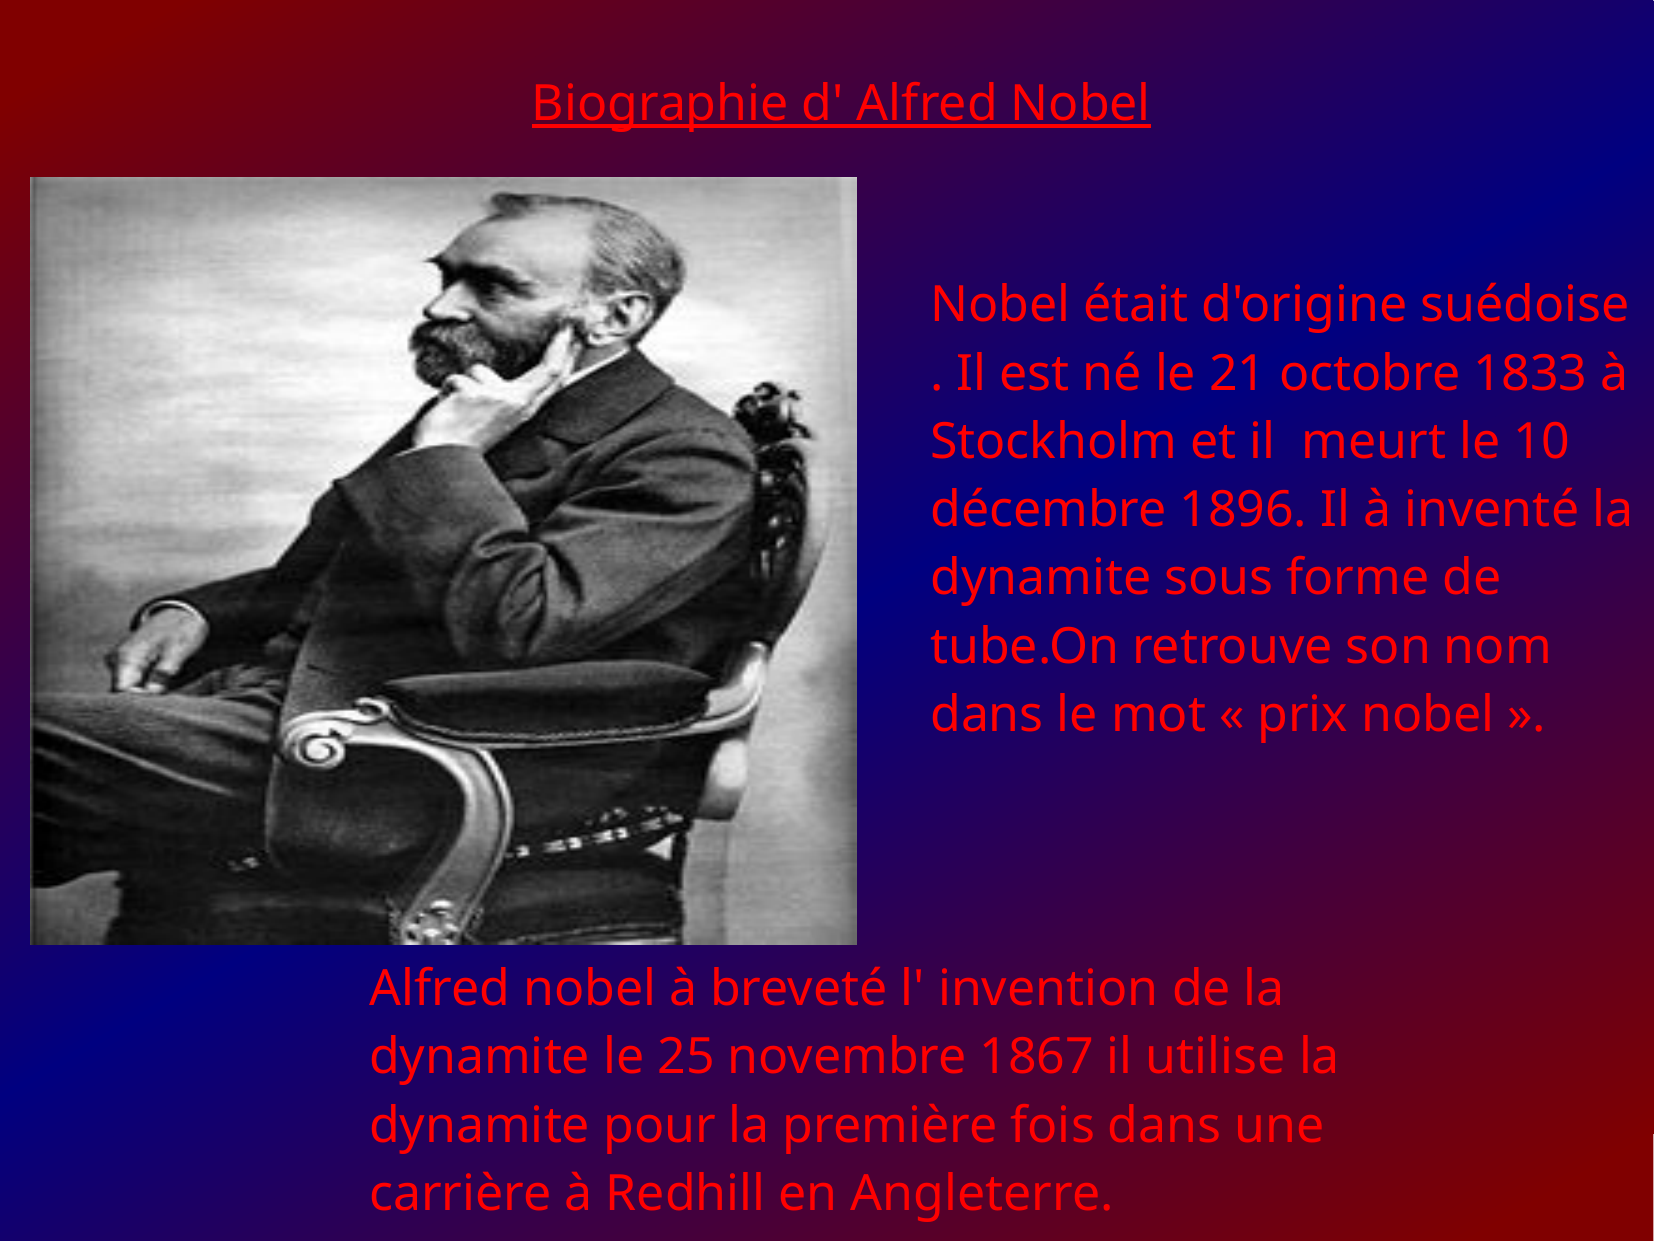

Biographie d' Alfred Nobel
Nobel était d'origine suédoise . Il est né le 21 octobre 1833 à Stockholm et il meurt le 10 décembre 1896. Il à inventé la dynamite sous forme de tube.On retrouve son nom dans le mot « prix nobel ».
Alfred nobel à breveté l' invention de la dynamite le 25 novembre 1867 il utilise la dynamite pour la première fois dans une carrière à Redhill en Angleterre.